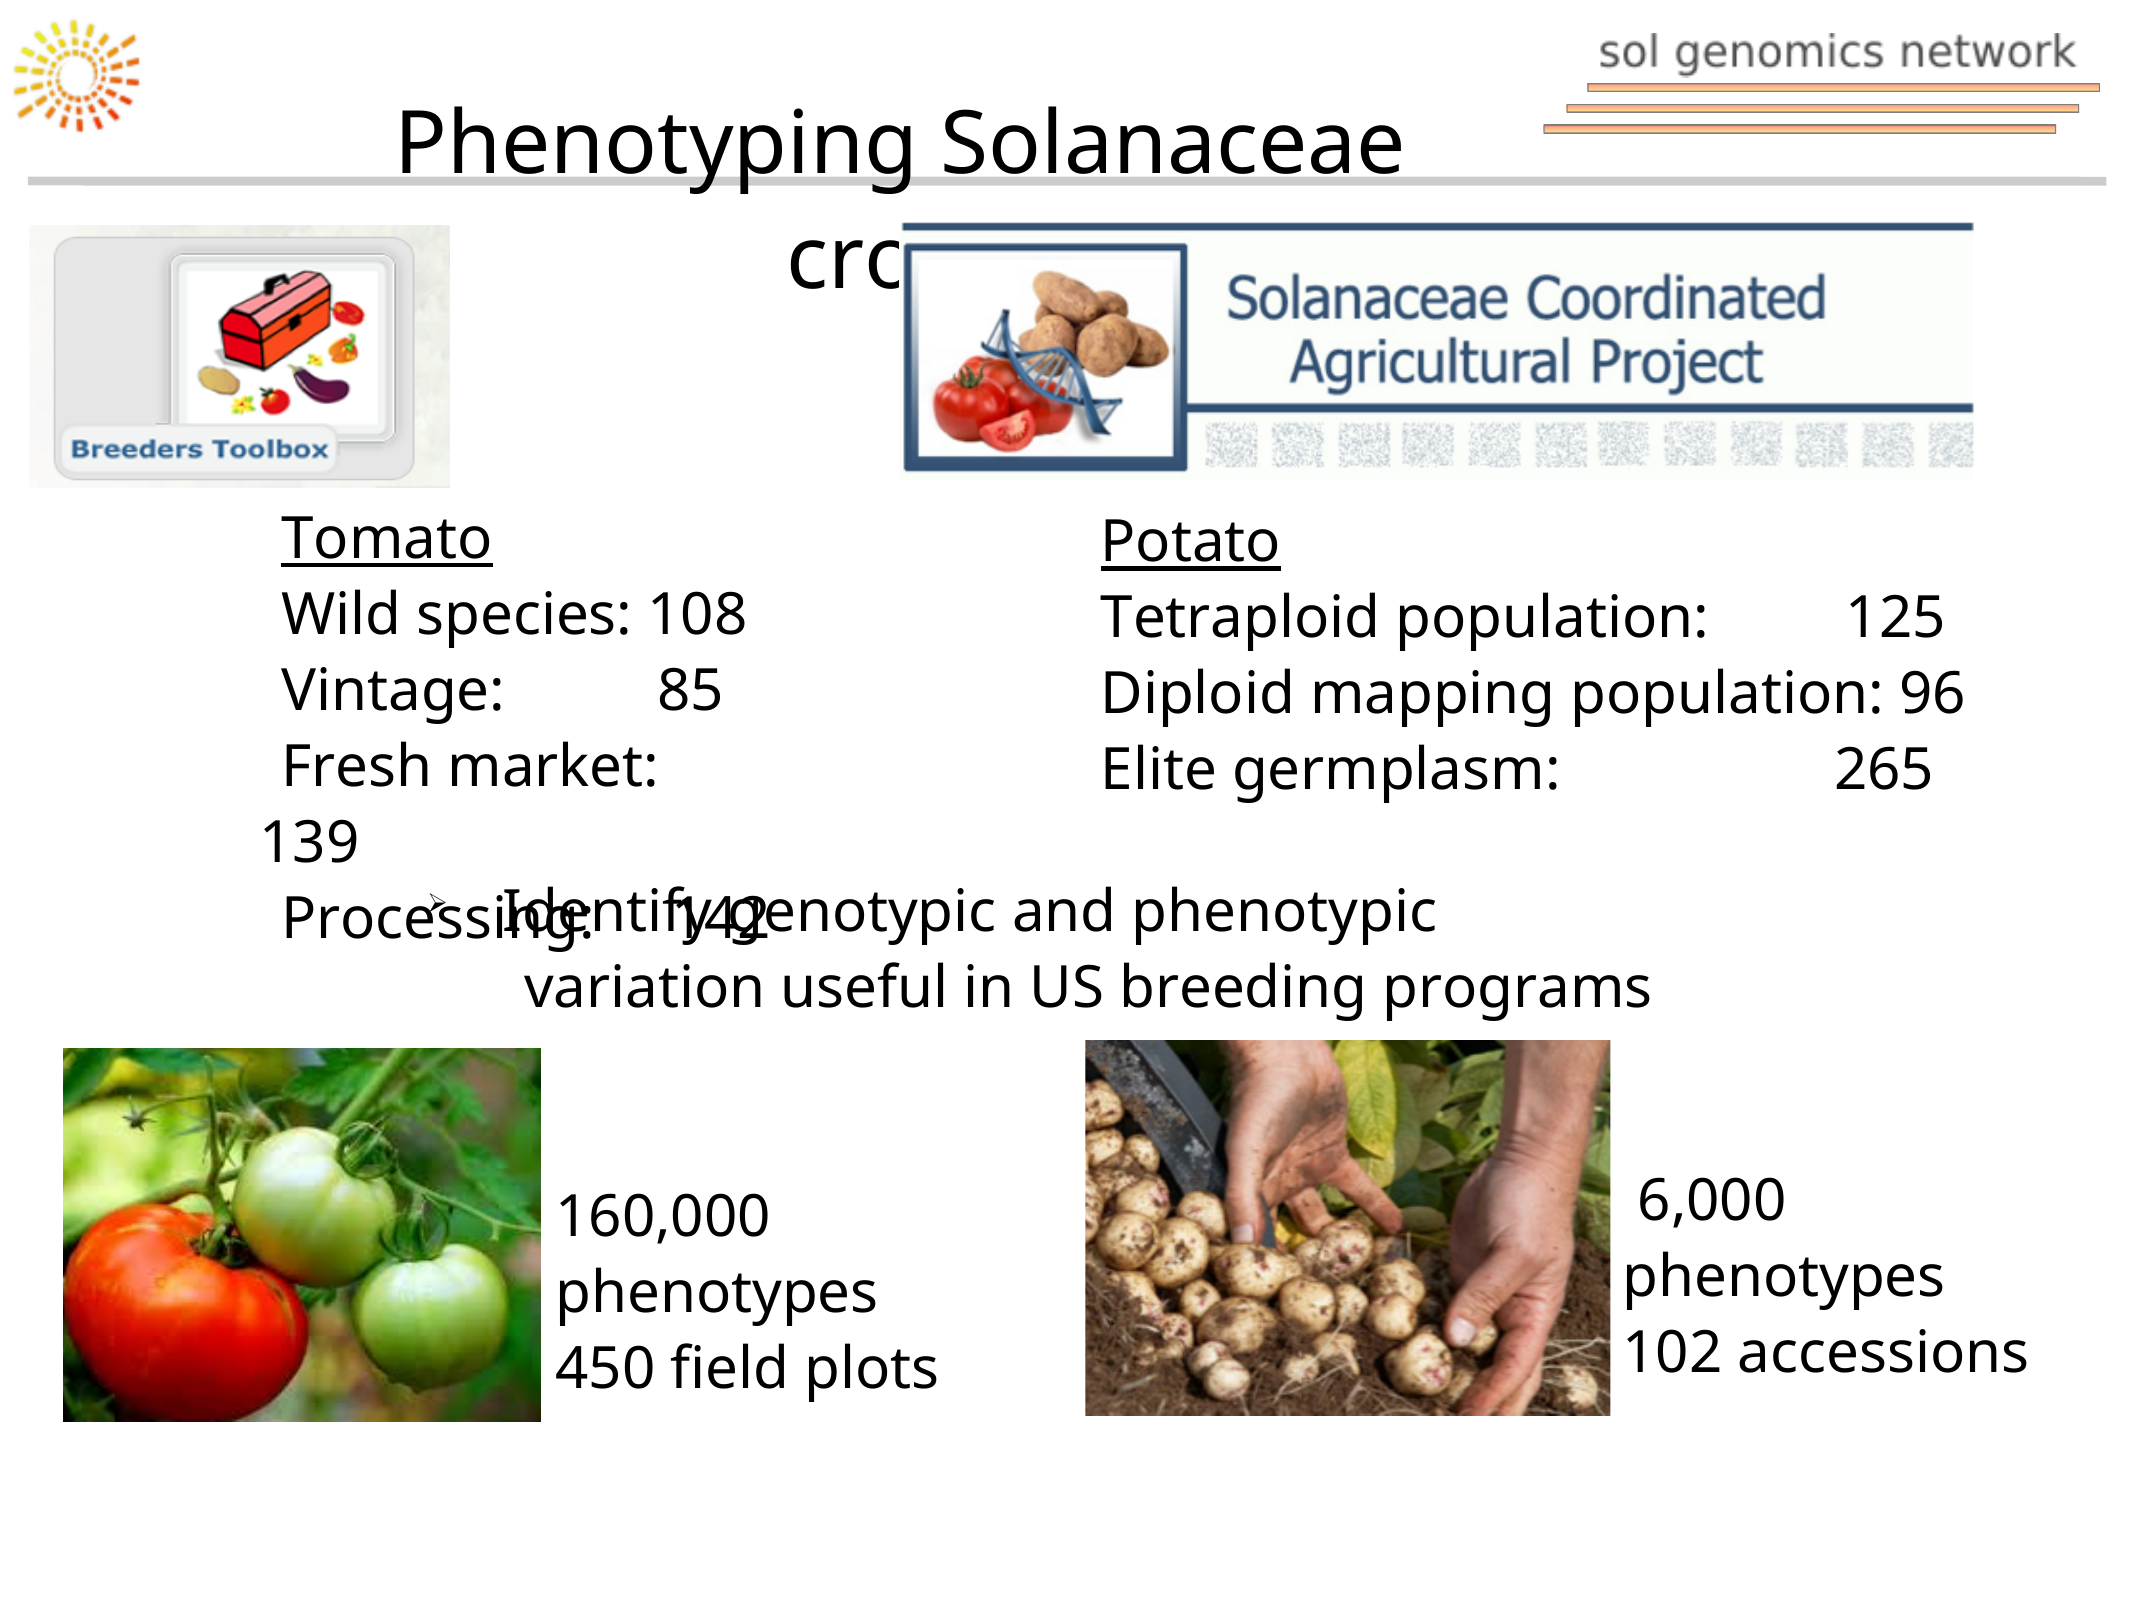

Phenotyping Solanaceae crops
Tomato
Wild species: 108
Vintage: 85
Fresh market: 139
Processing: 142
Potato
Tetraploid population: 125
Diploid mapping population: 96
Elite germplasm: 265
 	Identify genotypic and phenotypic
variation useful in US breeding programs
160,000 phenotypes
450 field plots
 6,000 phenotypes
102 accessions